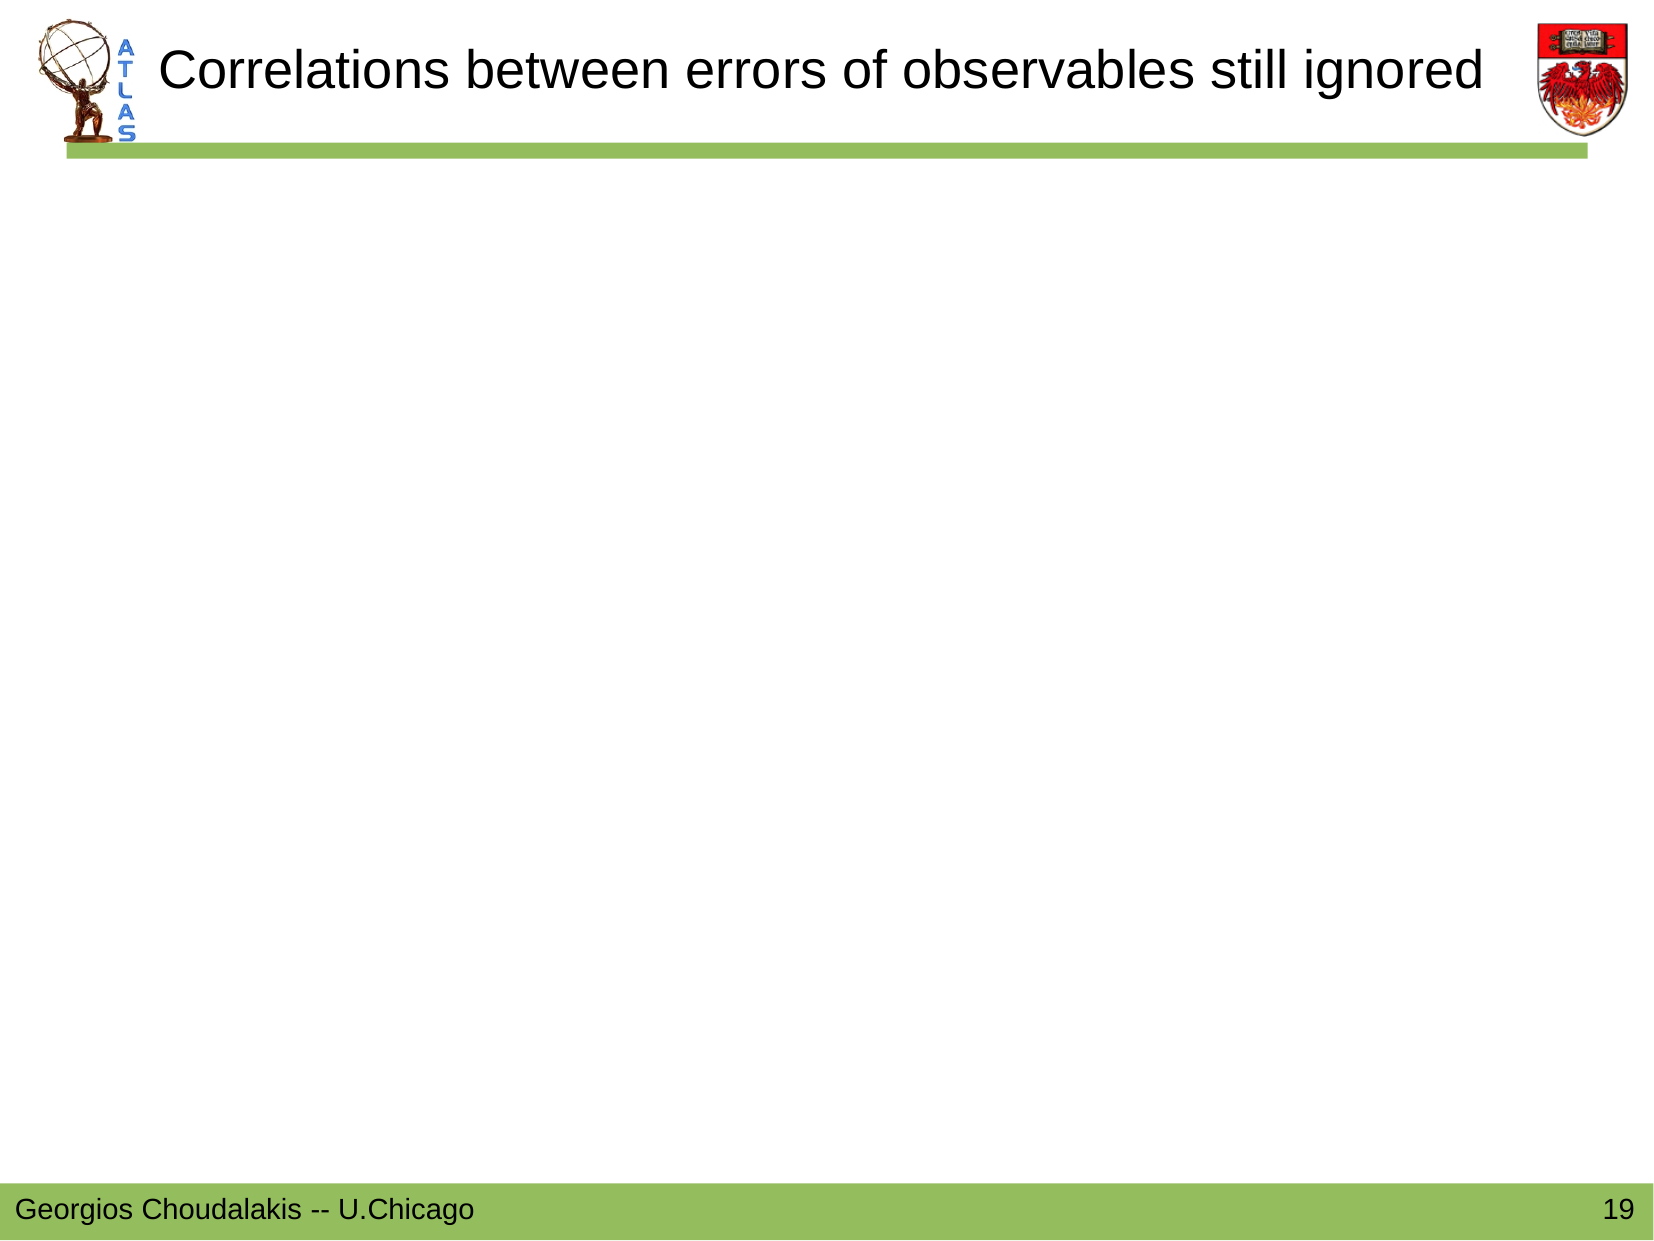

# Correlations between errors of observables still ignored
19
Georgios Choudalakis -- U.Chicago